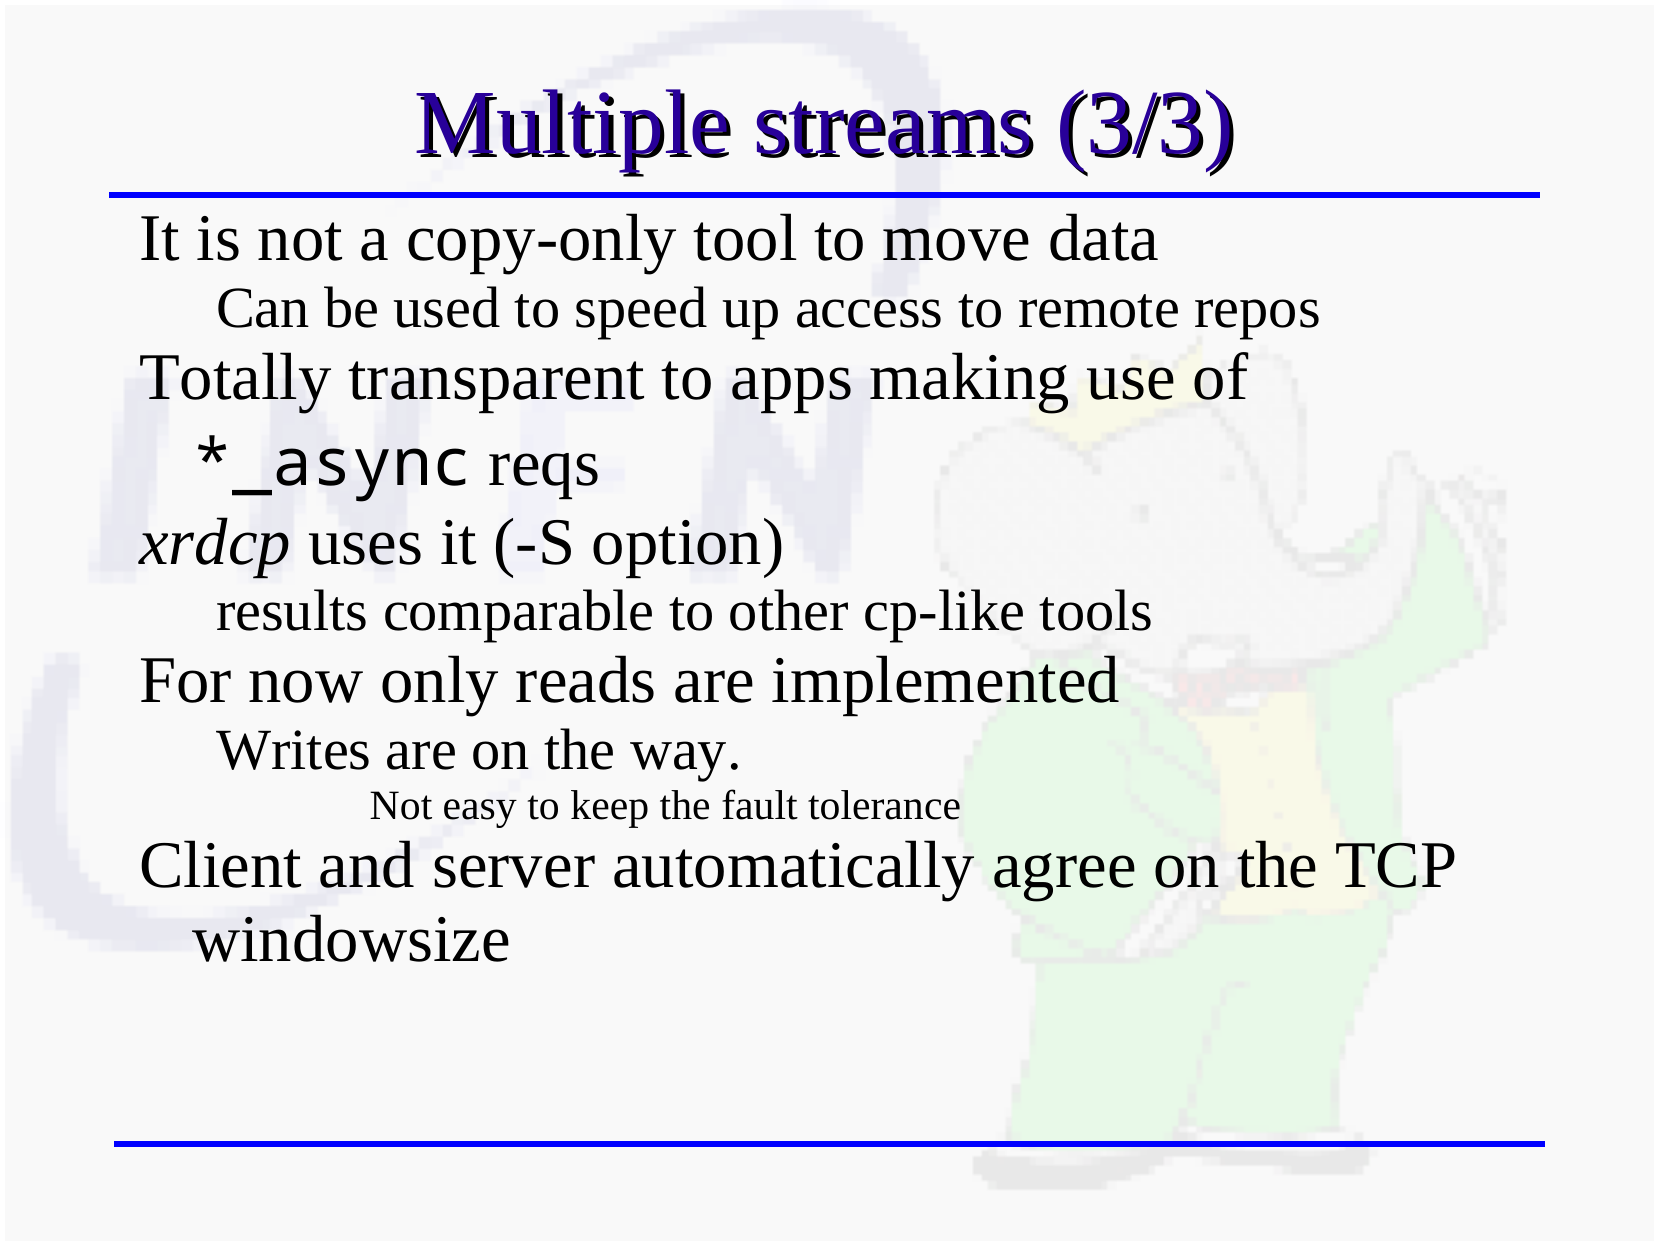

# Multiple streams (3/3)
It is not a copy-only tool to move data
Can be used to speed up access to remote repos
Totally transparent to apps making use of *_async reqs
xrdcp uses it (-S option)
results comparable to other cp-like tools
For now only reads are implemented
Writes are on the way.
Not easy to keep the fault tolerance
Client and server automatically agree on the TCP windowsize